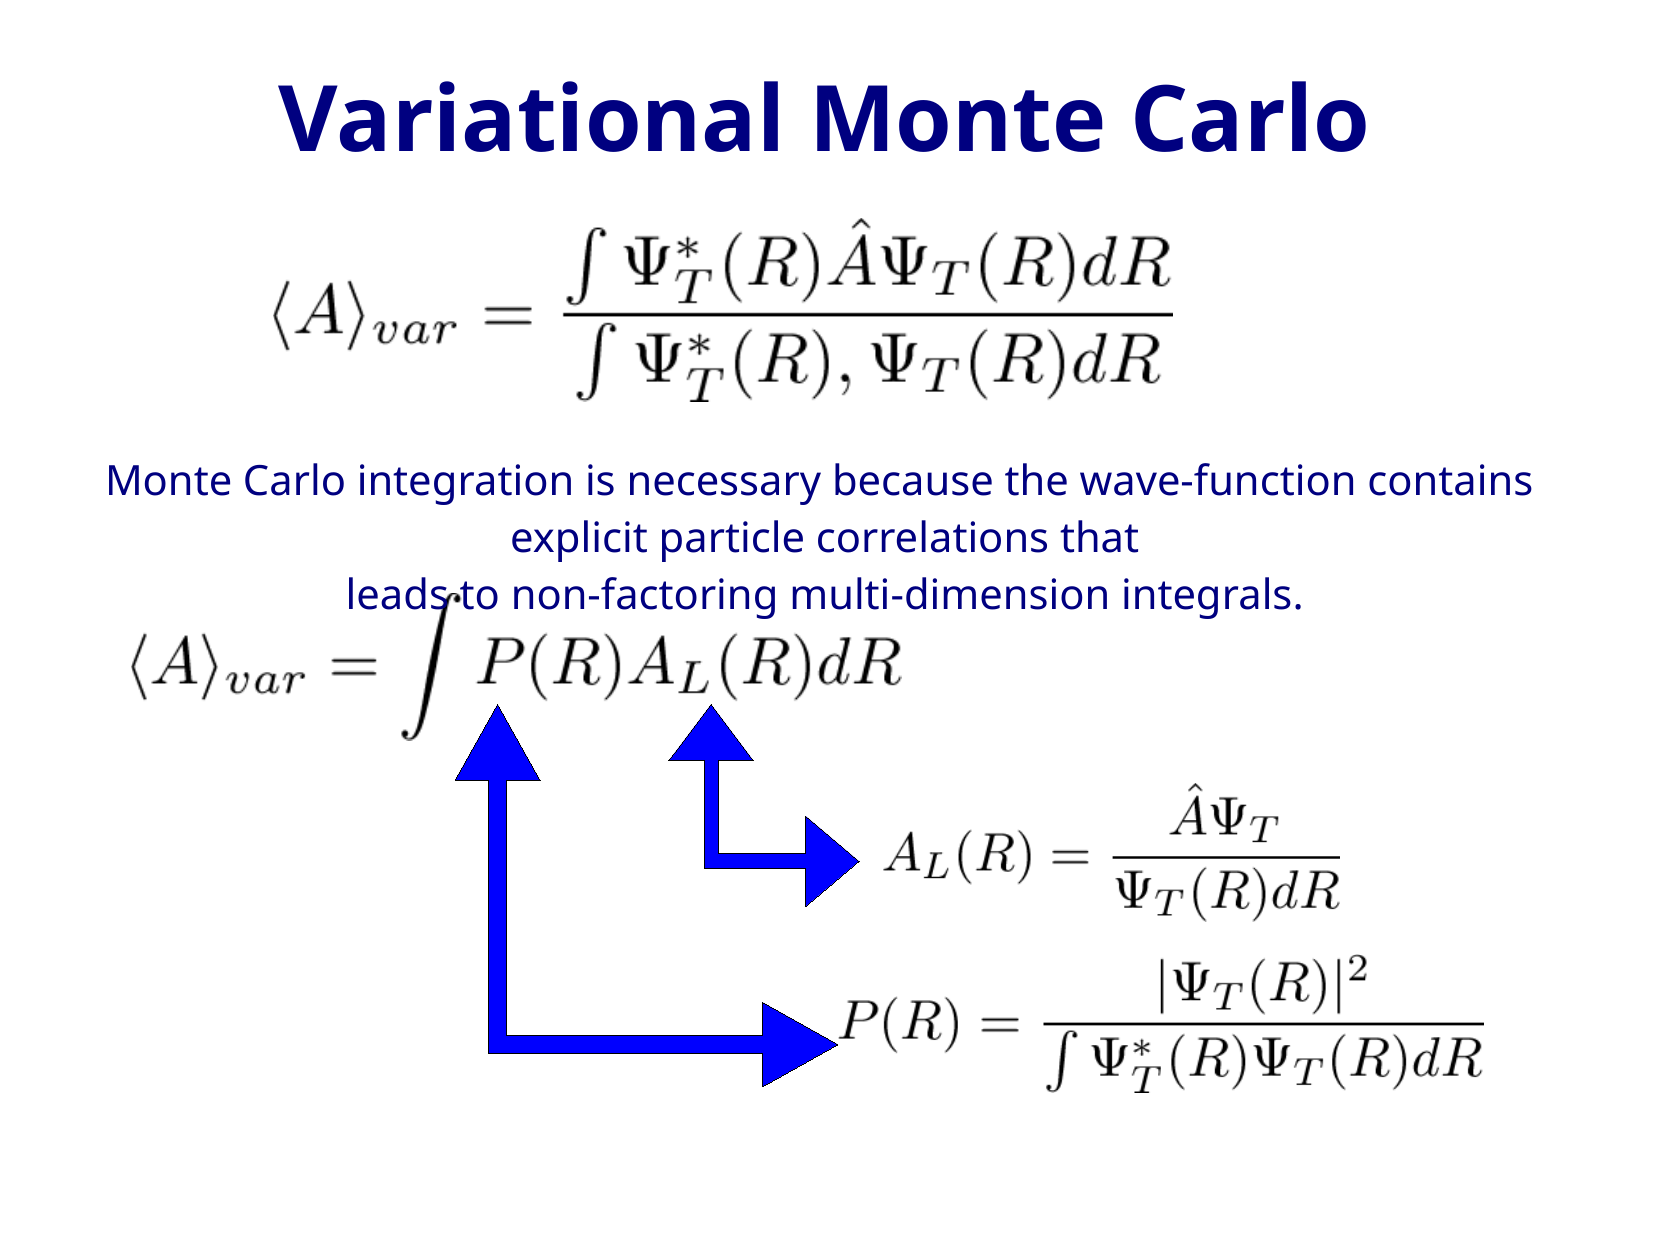

# Variational Monte Carlo
Monte Carlo integration is necessary because the wave-function contains
 explicit particle correlations that
 leads to non-factoring multi-dimension integrals.